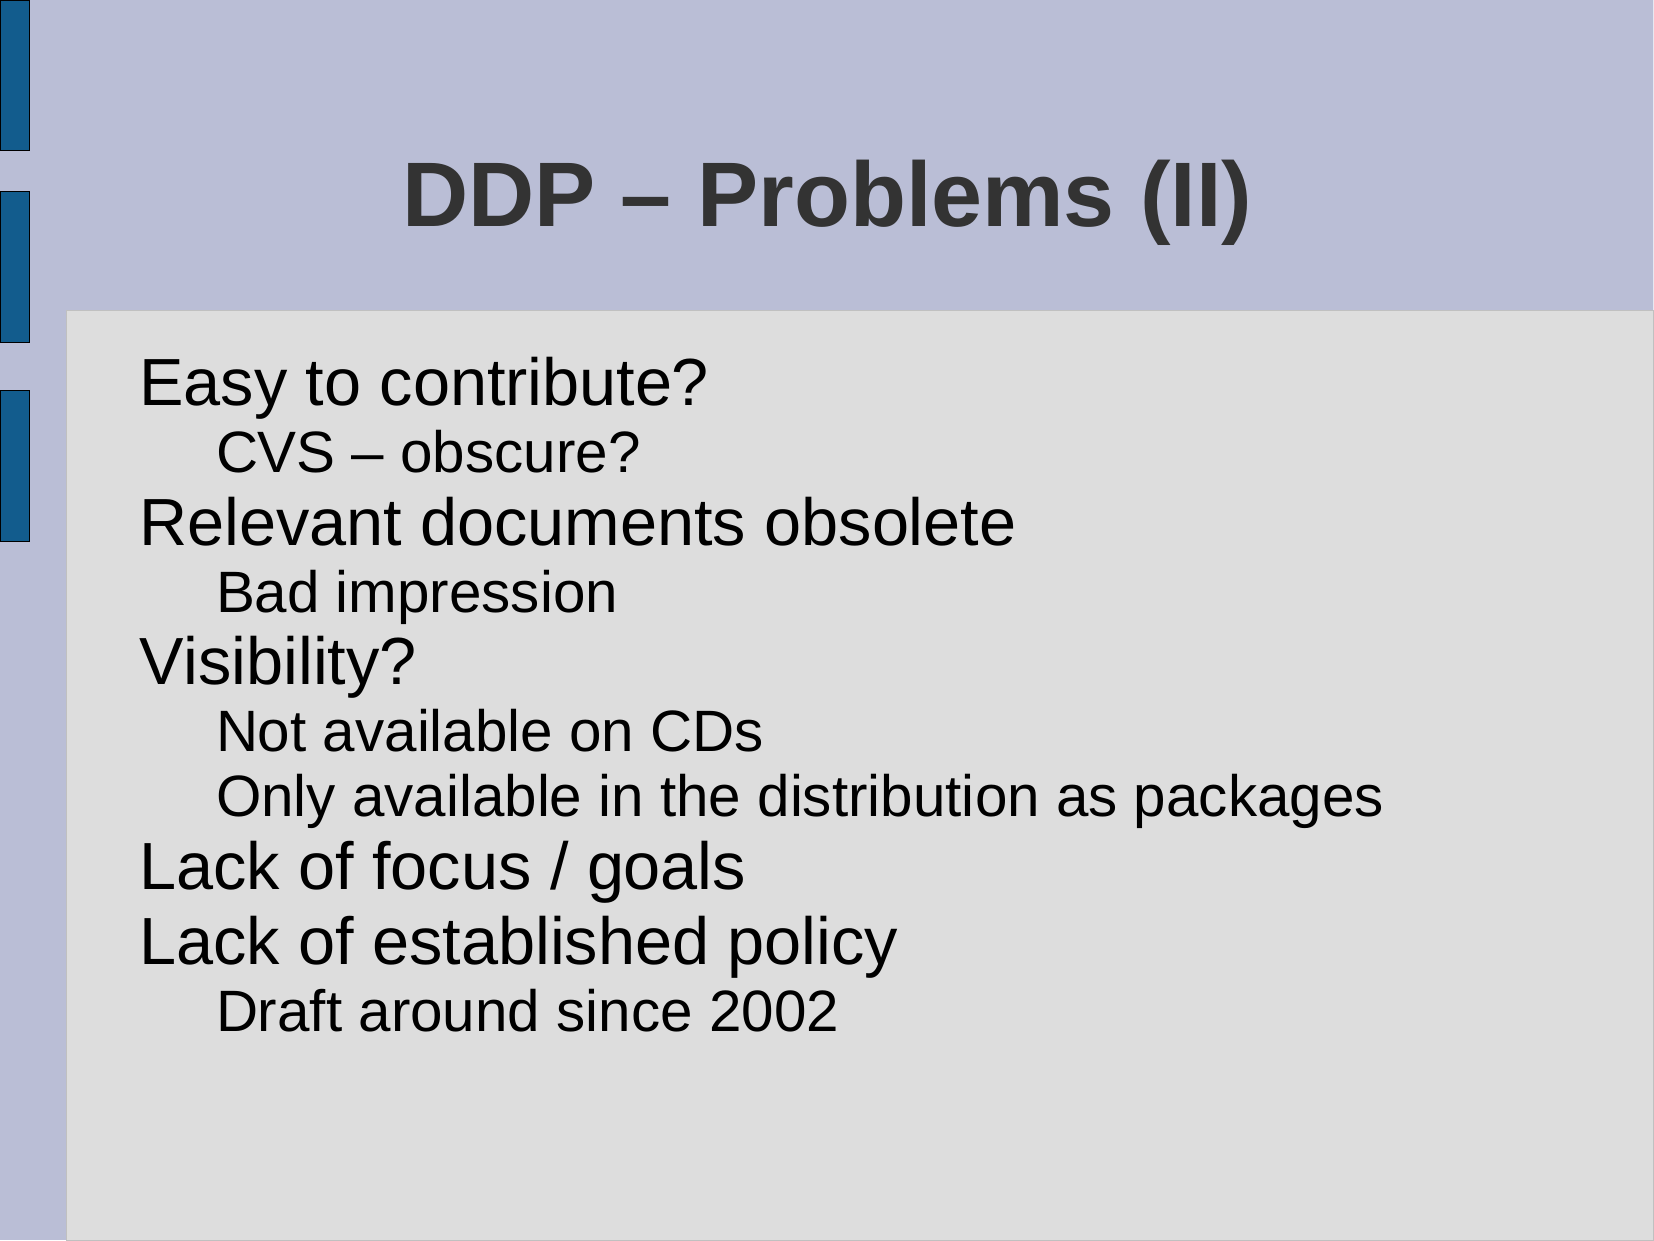

# DDP – Problems (II)
Easy to contribute?
CVS – obscure?
Relevant documents obsolete
Bad impression
Visibility?
Not available on CDs
Only available in the distribution as packages
Lack of focus / goals
Lack of established policy
Draft around since 2002